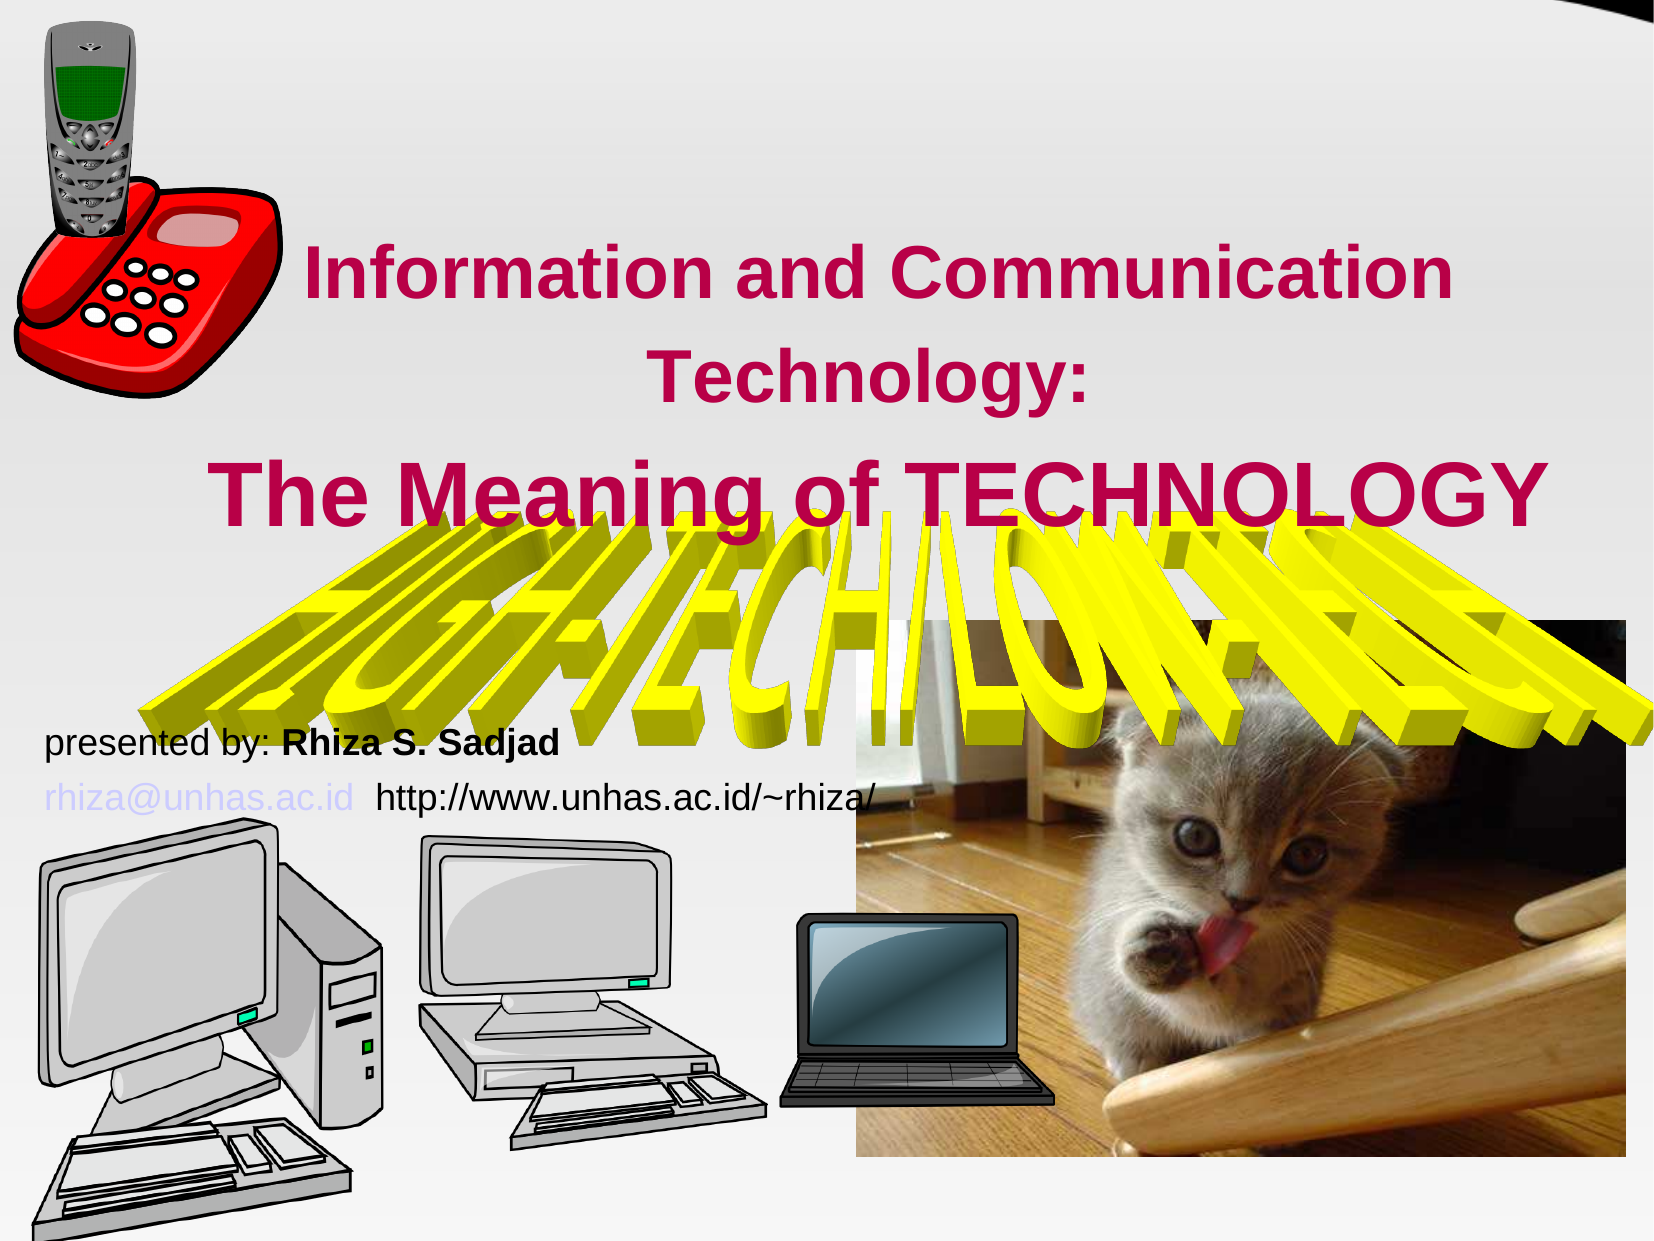

# Information and Communication Technology: The Meaning of TECHNOLOGY
HIGH-TECH/LOW-TECH
presented by: Rhiza S. Sadjad
rhiza@unhas.ac.id http://www.unhas.ac.id/~rhiza/